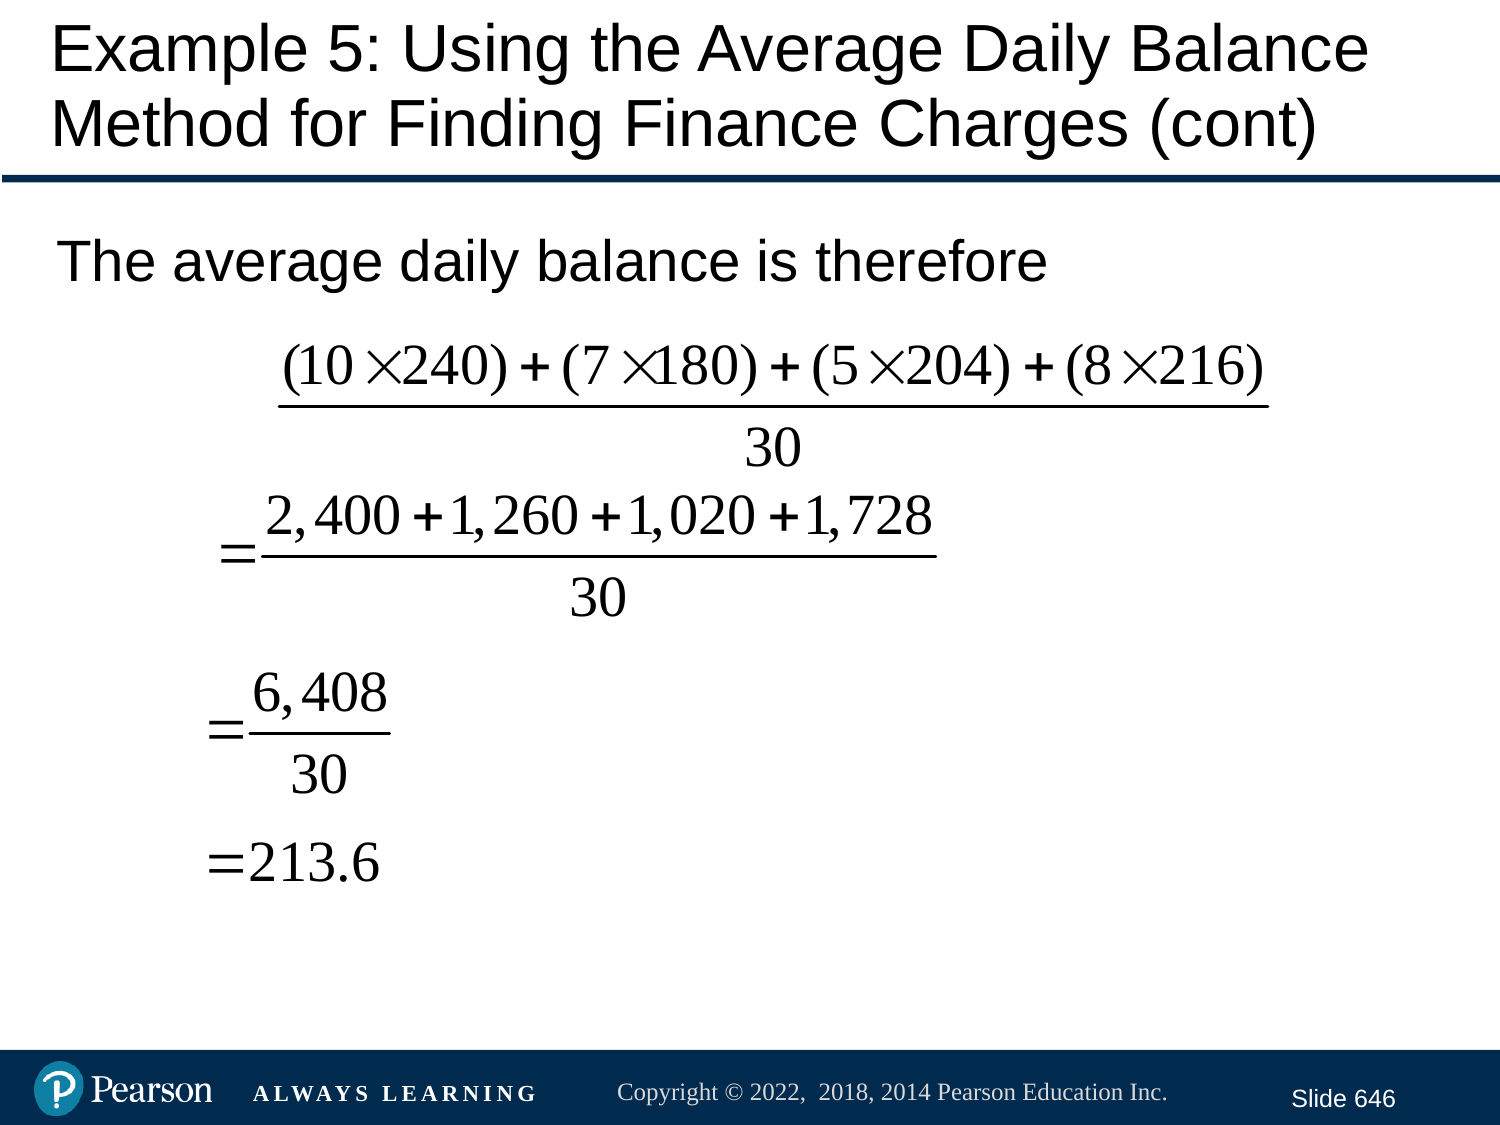

# Example 5: Using the Average Daily Balance Method for Finding Finance Charges (cont)
The average daily balance is therefore